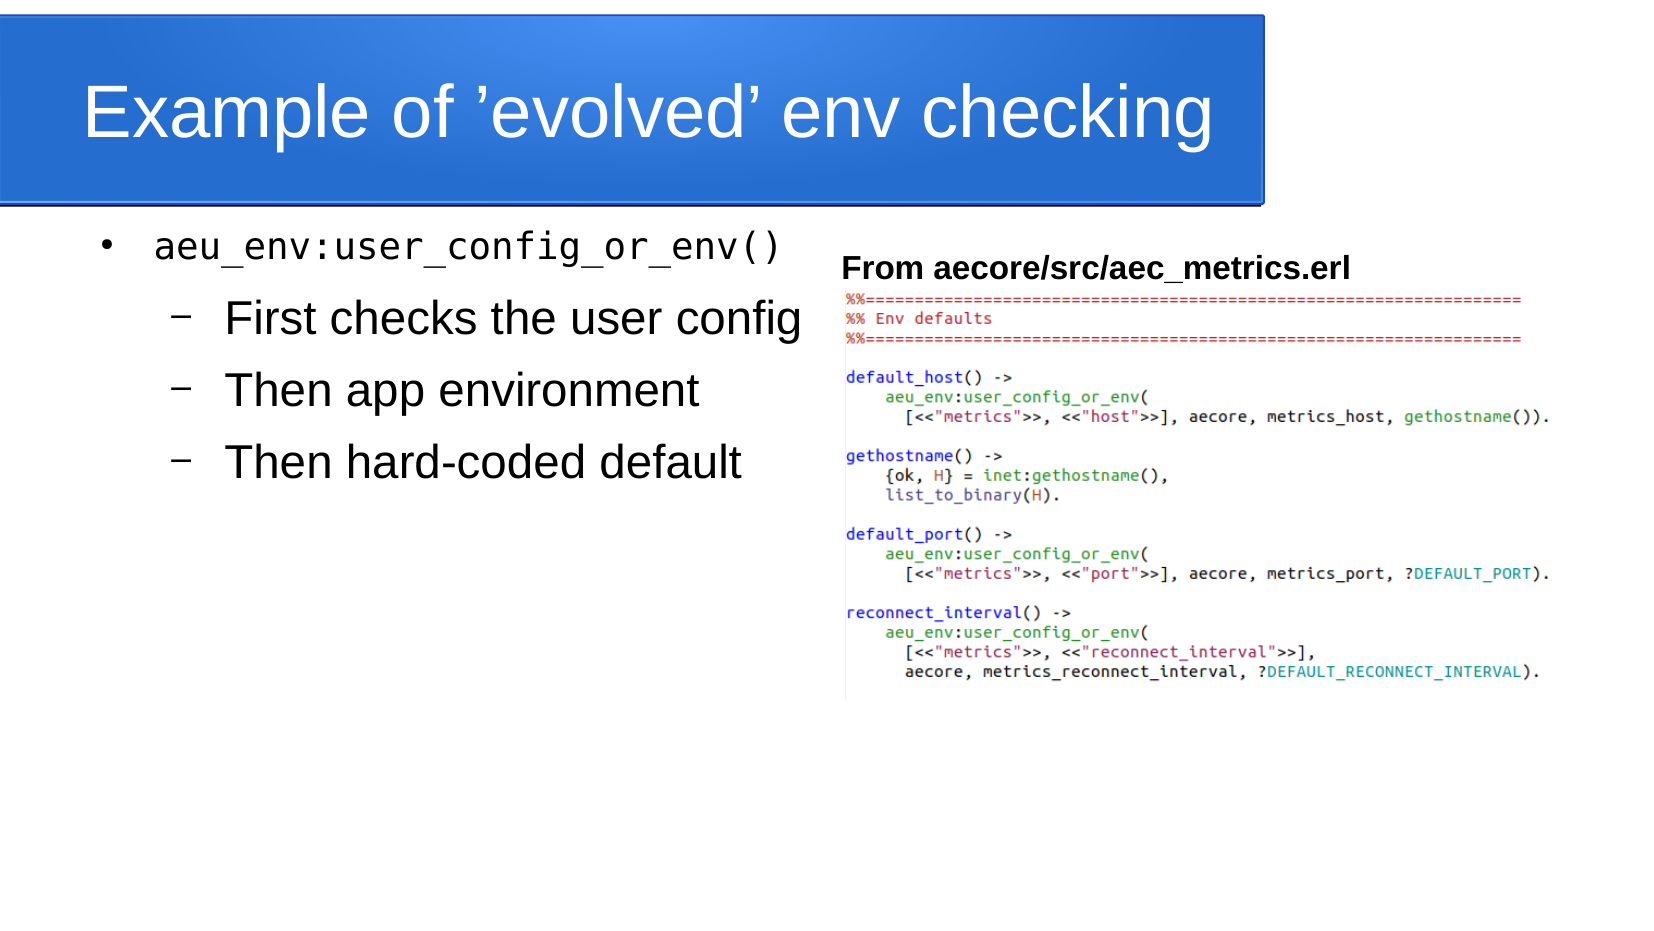

# Example of ’evolved’ env checking
aeu_env:user_config_or_env()
First checks the user config
Then app environment
Then hard-coded default
From aecore/src/aec_metrics.erl